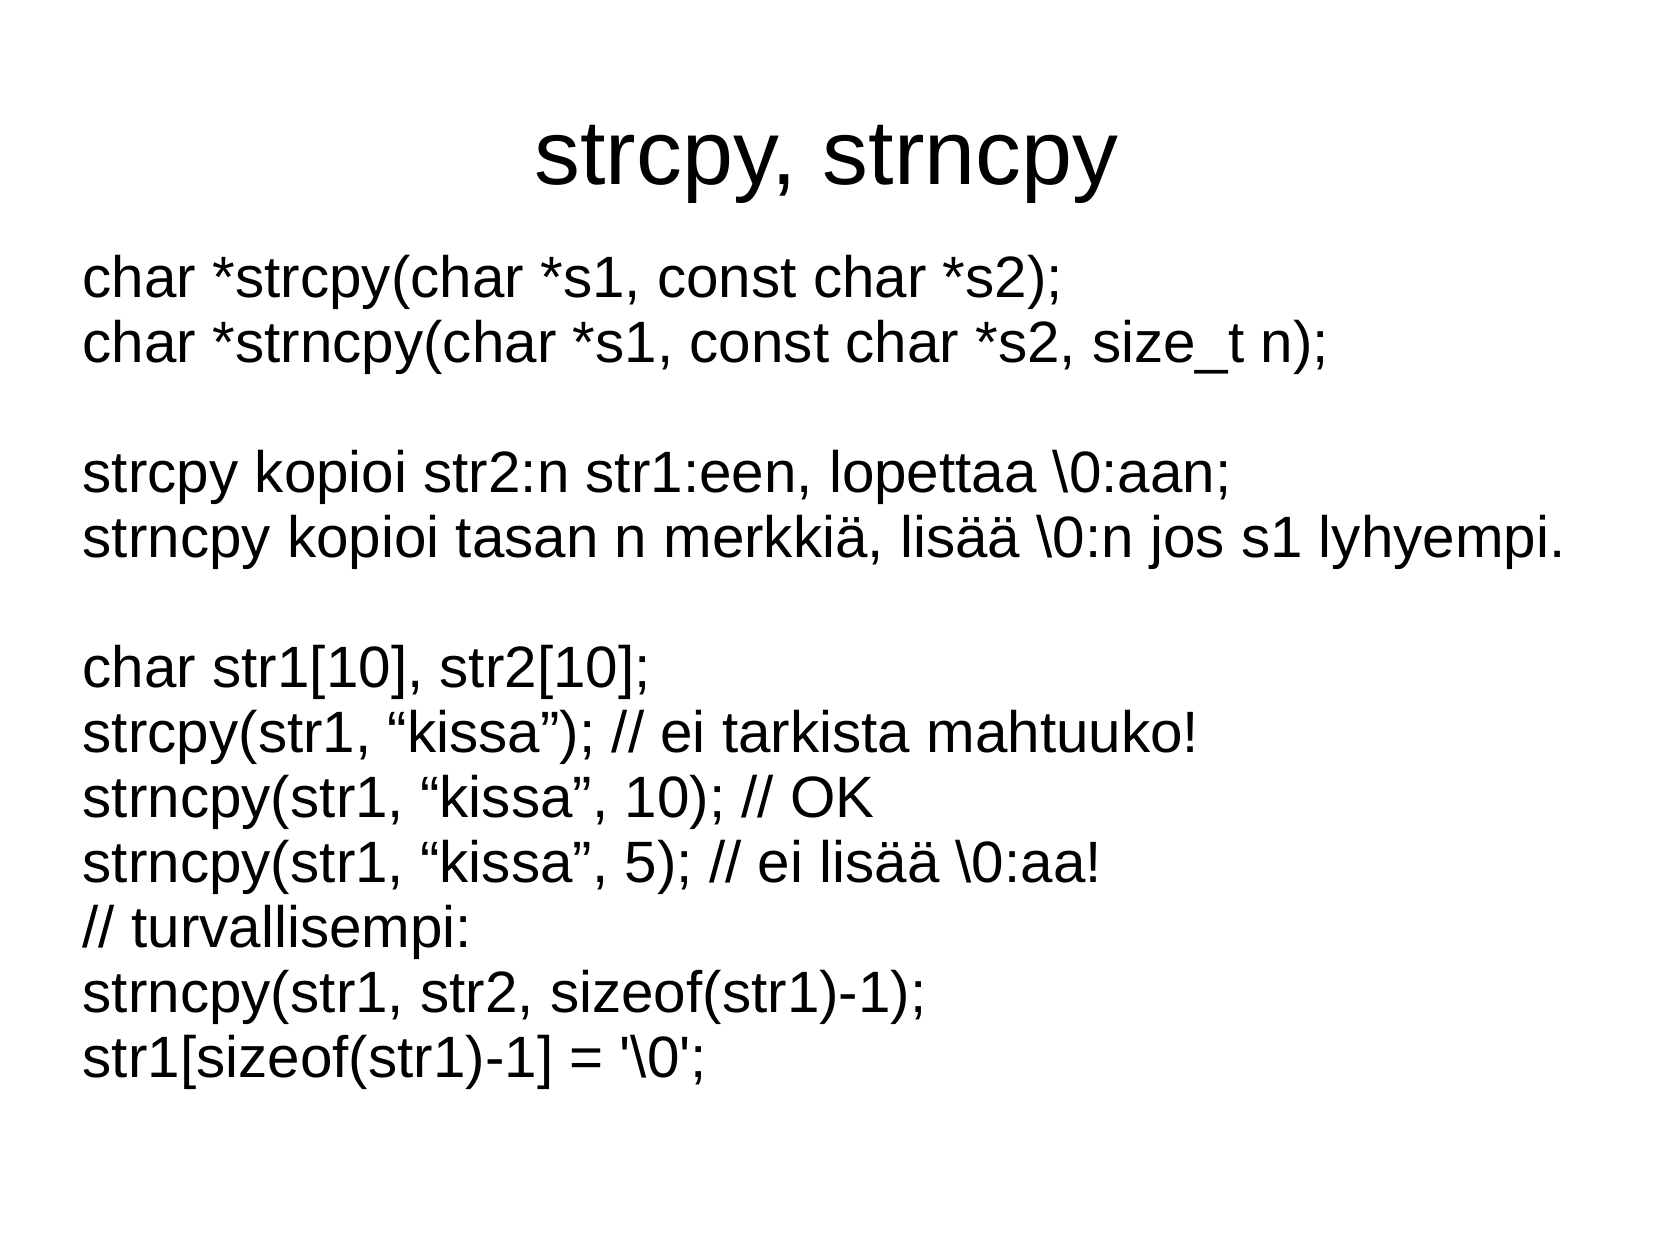

# strcpy, strncpy
char *strcpy(char *s1, const char *s2);
char *strncpy(char *s1, const char *s2, size_t n);
strcpy kopioi str2:n str1:een, lopettaa \0:aan;
strncpy kopioi tasan n merkkiä, lisää \0:n jos s1 lyhyempi.
char str1[10], str2[10];
strcpy(str1, “kissa”); // ei tarkista mahtuuko!
strncpy(str1, “kissa”, 10); // OK
strncpy(str1, “kissa”, 5); // ei lisää \0:aa!
// turvallisempi:
strncpy(str1, str2, sizeof(str1)-1);
str1[sizeof(str1)-1] = '\0';